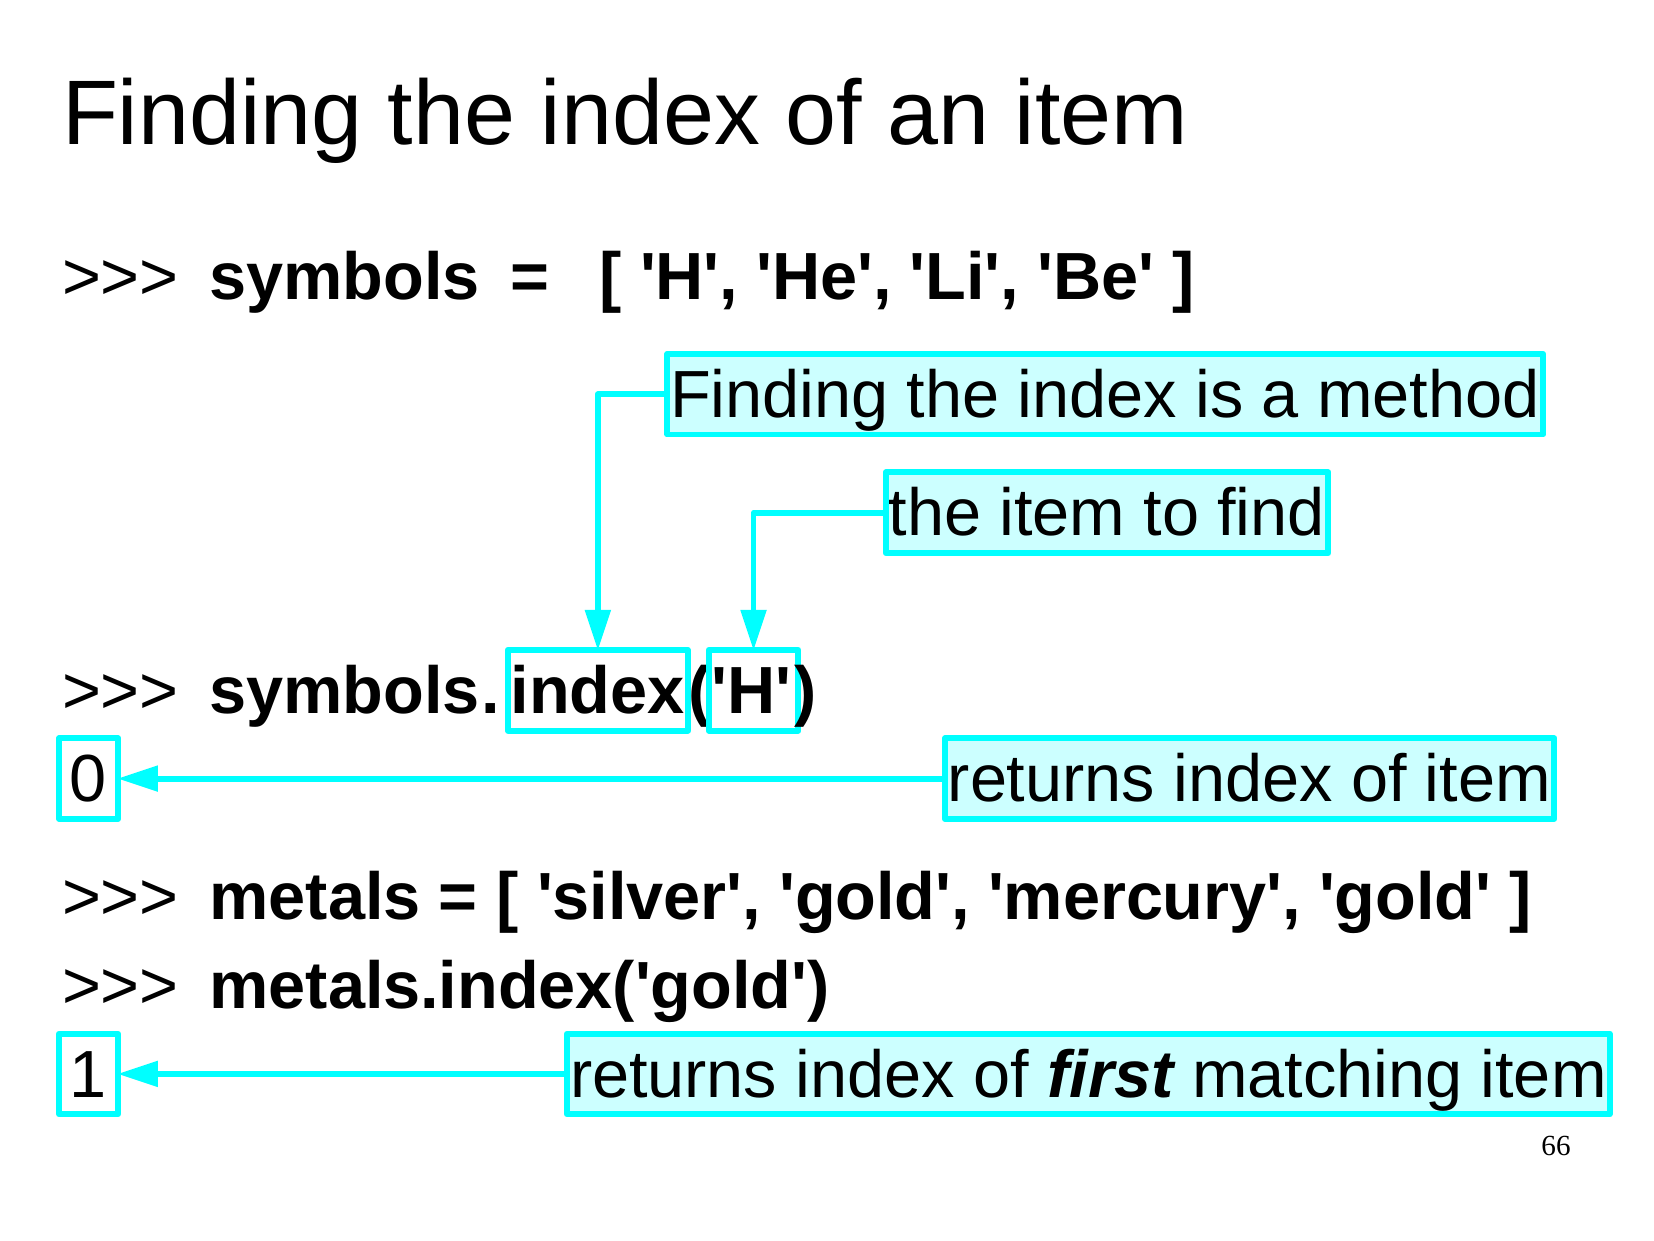

Finding the index of an item
>>>
symbols
=
[ 'H', 'He', 'Li', 'Be' ]
Finding the index is a method
the item to find
>>>
symbols
.
index
(
'H'
)
0
returns index of item
>>>
metals = [ 'silver', 'gold', 'mercury', 'gold' ]
>>>
metals.index('gold')
1
returns index of first matching item
66